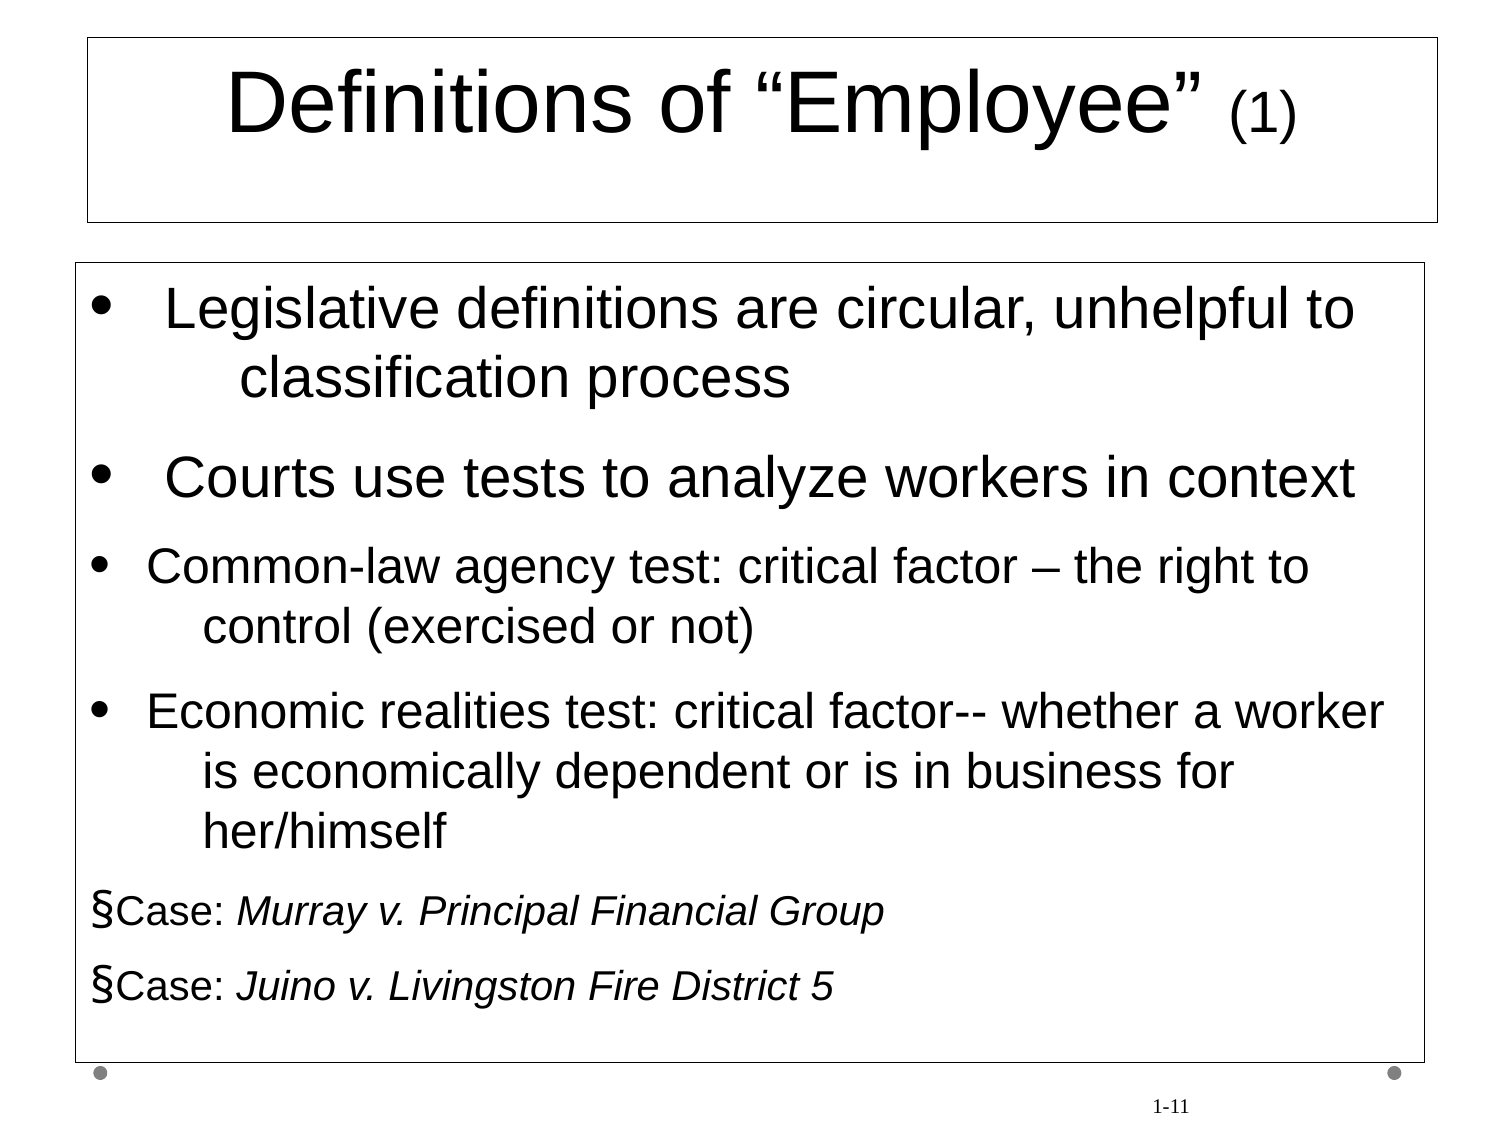

# Definitions of “Employee” (1)
Legislative definitions are circular, unhelpful to classification process
Courts use tests to analyze workers in context
Common-law agency test: critical factor – the right to control (exercised or not)
Economic realities test: critical factor-- whether a worker is economically dependent or is in business for her/himself
Case: Murray v. Principal Financial Group
Case: Juino v. Livingston Fire District 5